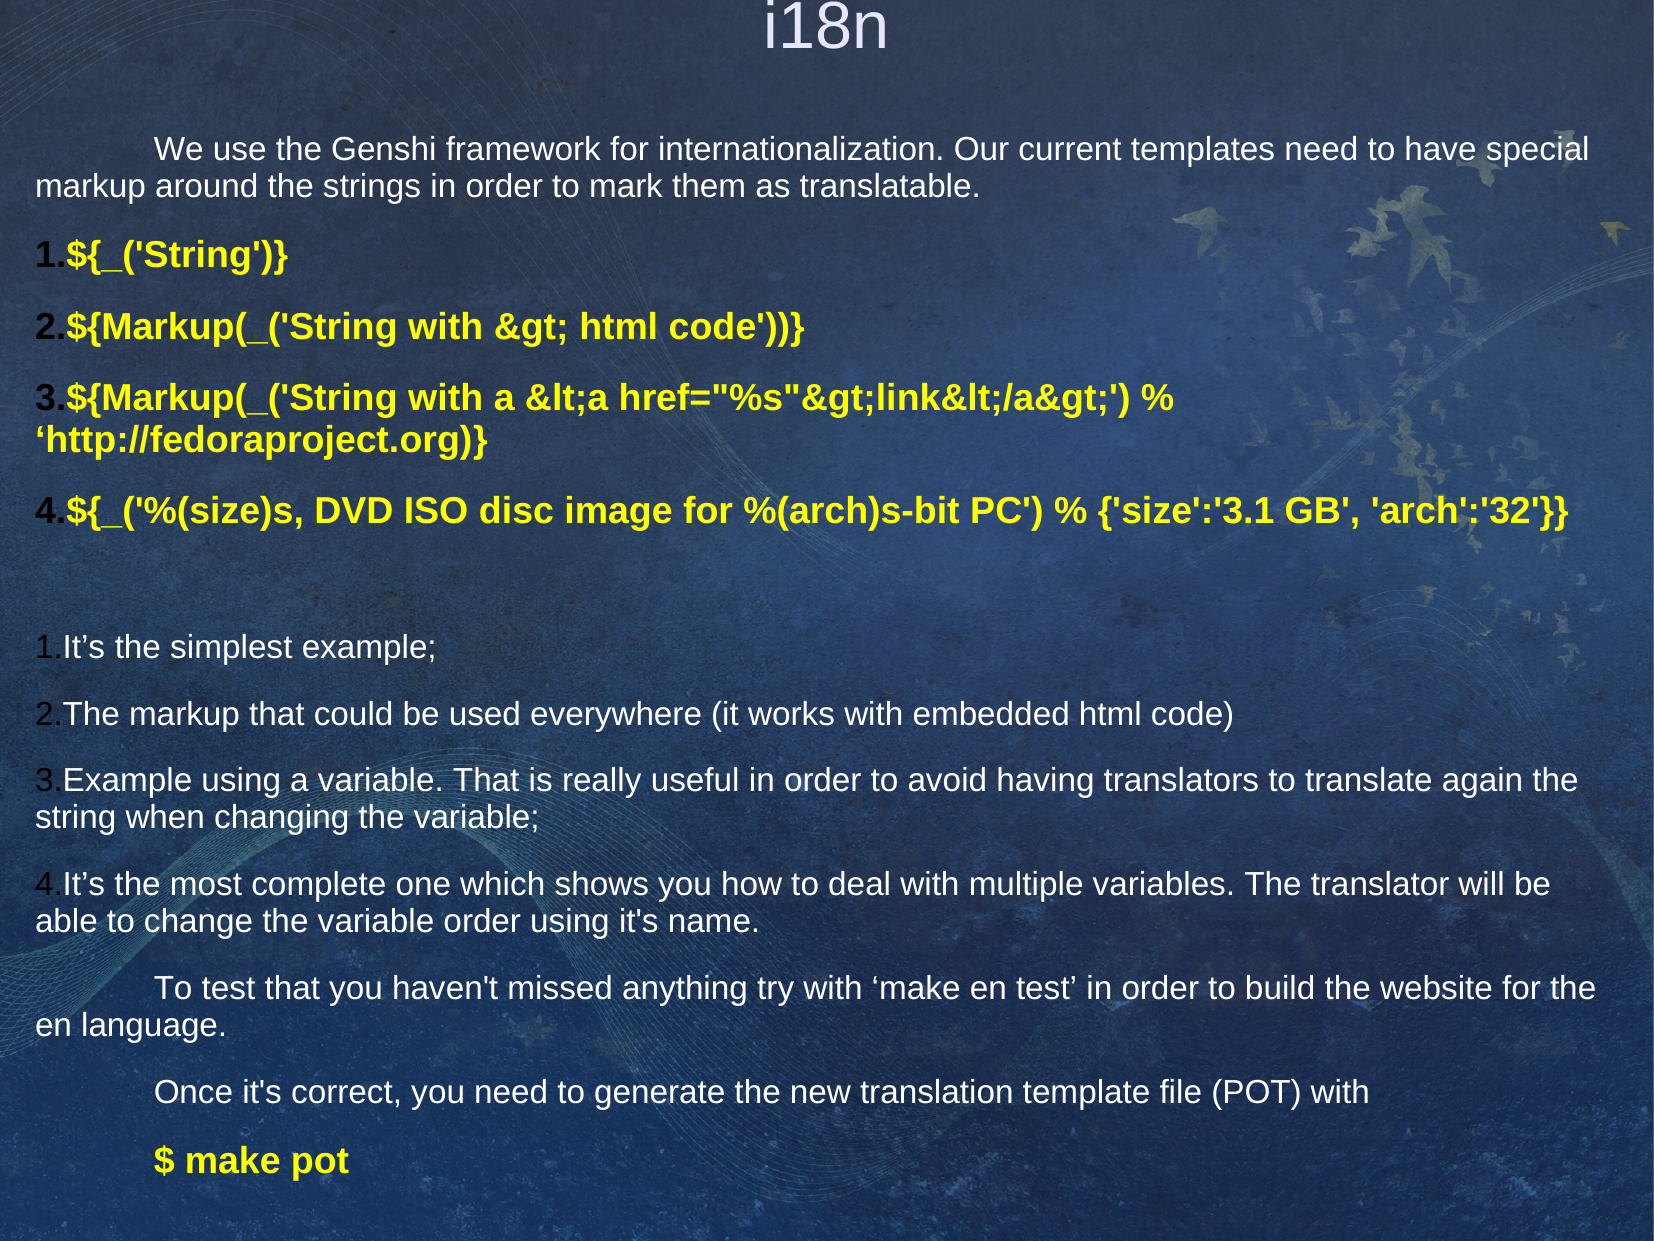

i18n
	We use the Genshi framework for internationalization. Our current templates need to have special markup around the strings in order to mark them as translatable.
${_('String')}
${Markup(_('String with &gt; html code'))}
${Markup(_('String with a &lt;a href="%s"&gt;link&lt;/a&gt;') % ‘http://fedoraproject.org)}
${_('%(size)s, DVD ISO disc image for %(arch)s-bit PC') % {'size':'3.1 GB', 'arch':'32'}}
It’s the simplest example;
The markup that could be used everywhere (it works with embedded html code)
Example using a variable. That is really useful in order to avoid having translators to translate again the string when changing the variable;
It’s the most complete one which shows you how to deal with multiple variables. The translator will be able to change the variable order using it's name.
	To test that you haven't missed anything try with ‘make en test’ in order to build the website for the en language.
	Once it's correct, you need to generate the new translation template file (POT) with
 	$ make pot